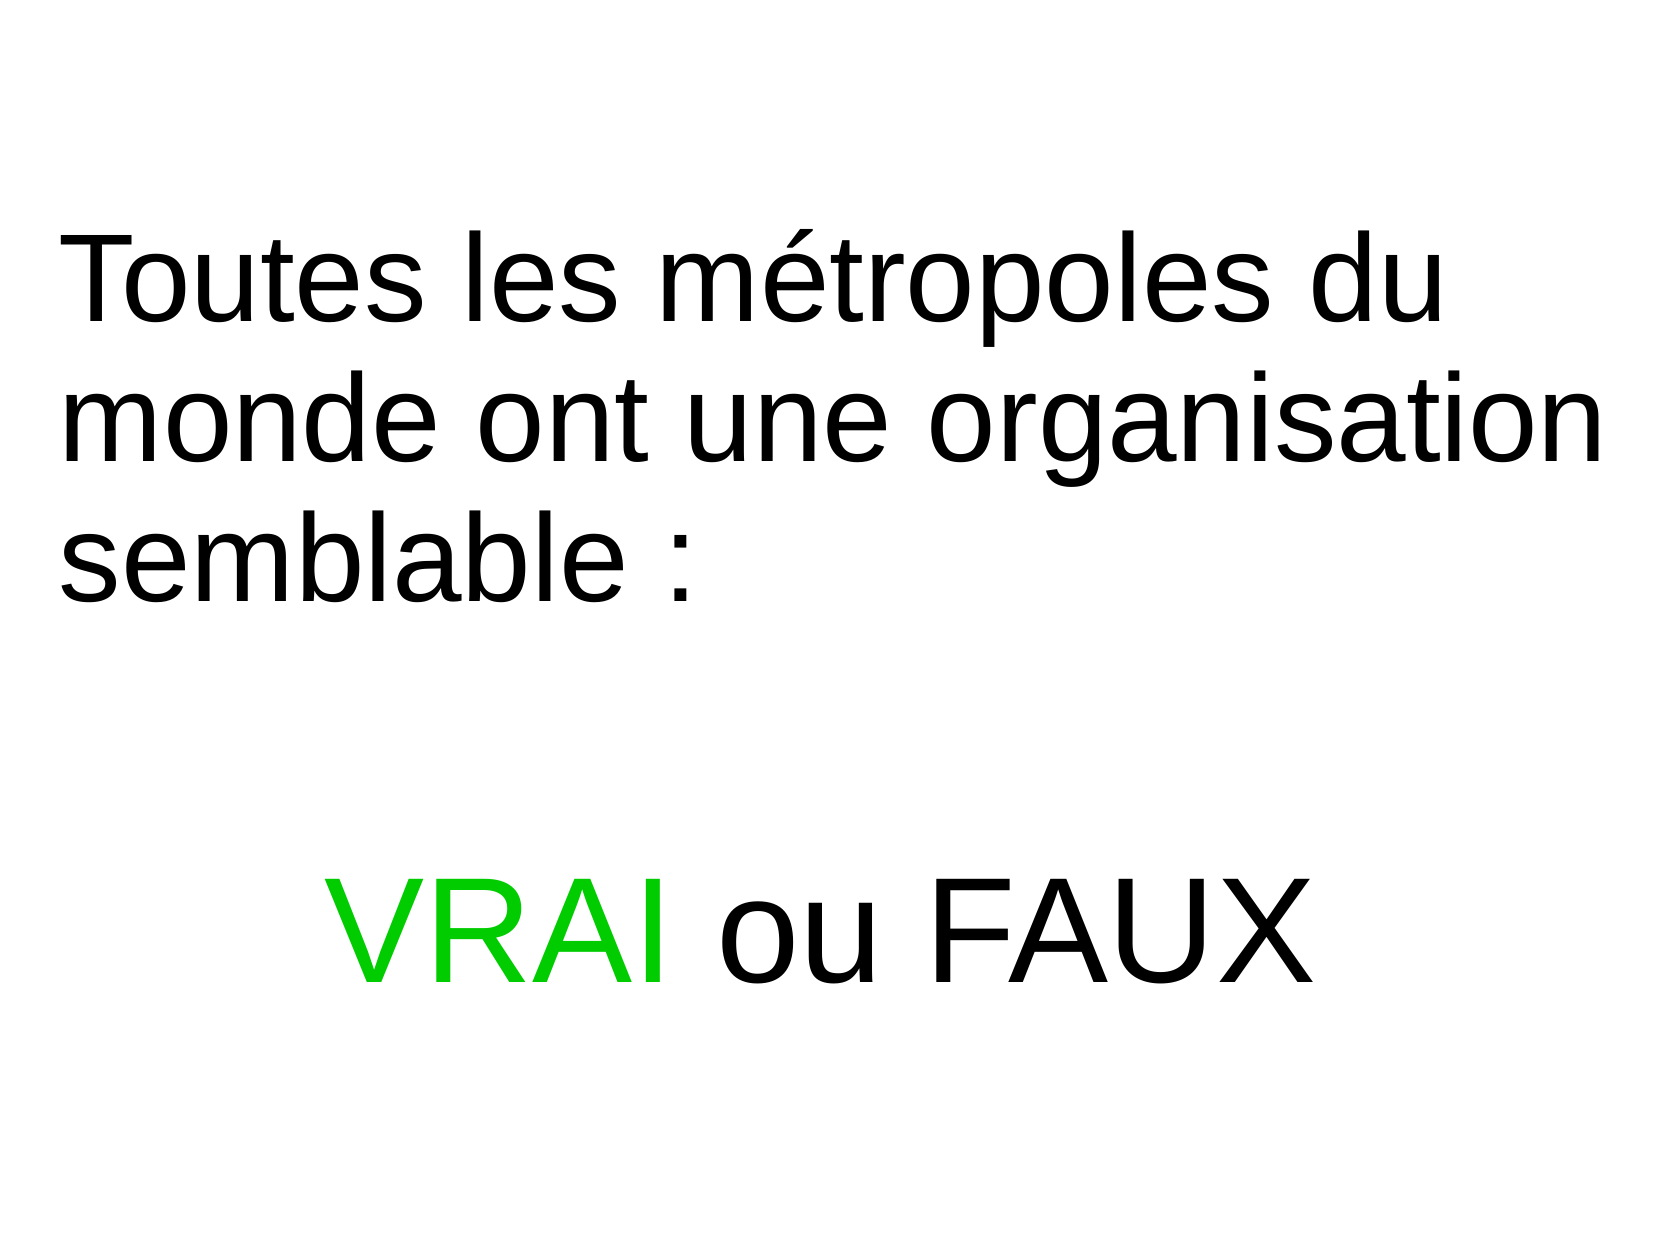

Toutes les métropoles du monde ont une organisation semblable :
# VRAI ou FAUX